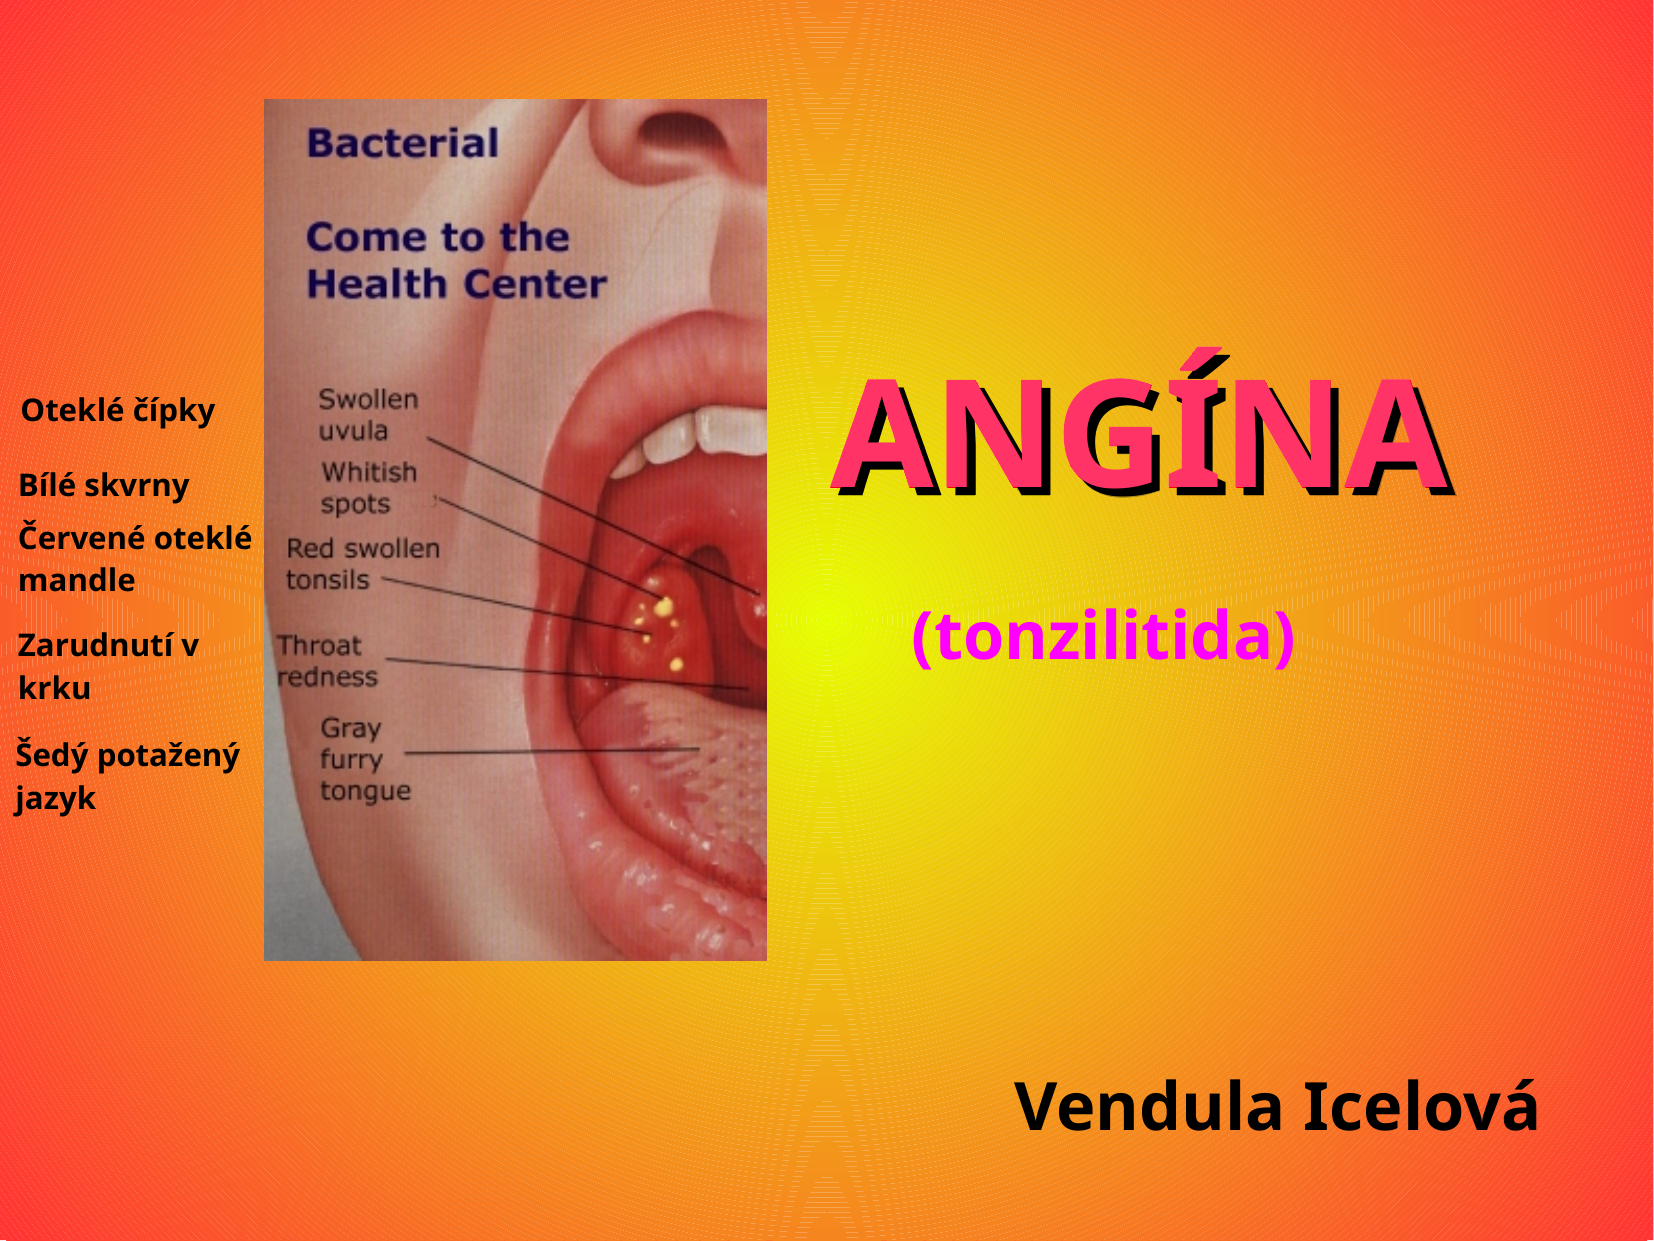

# ANGÍNA
Oteklé čípky
Bílé skvrny
Červené oteklé mandle
(tonzilitida)
Zarudnutí v krku
Šedý potažený jazyk
Vendula Icelová